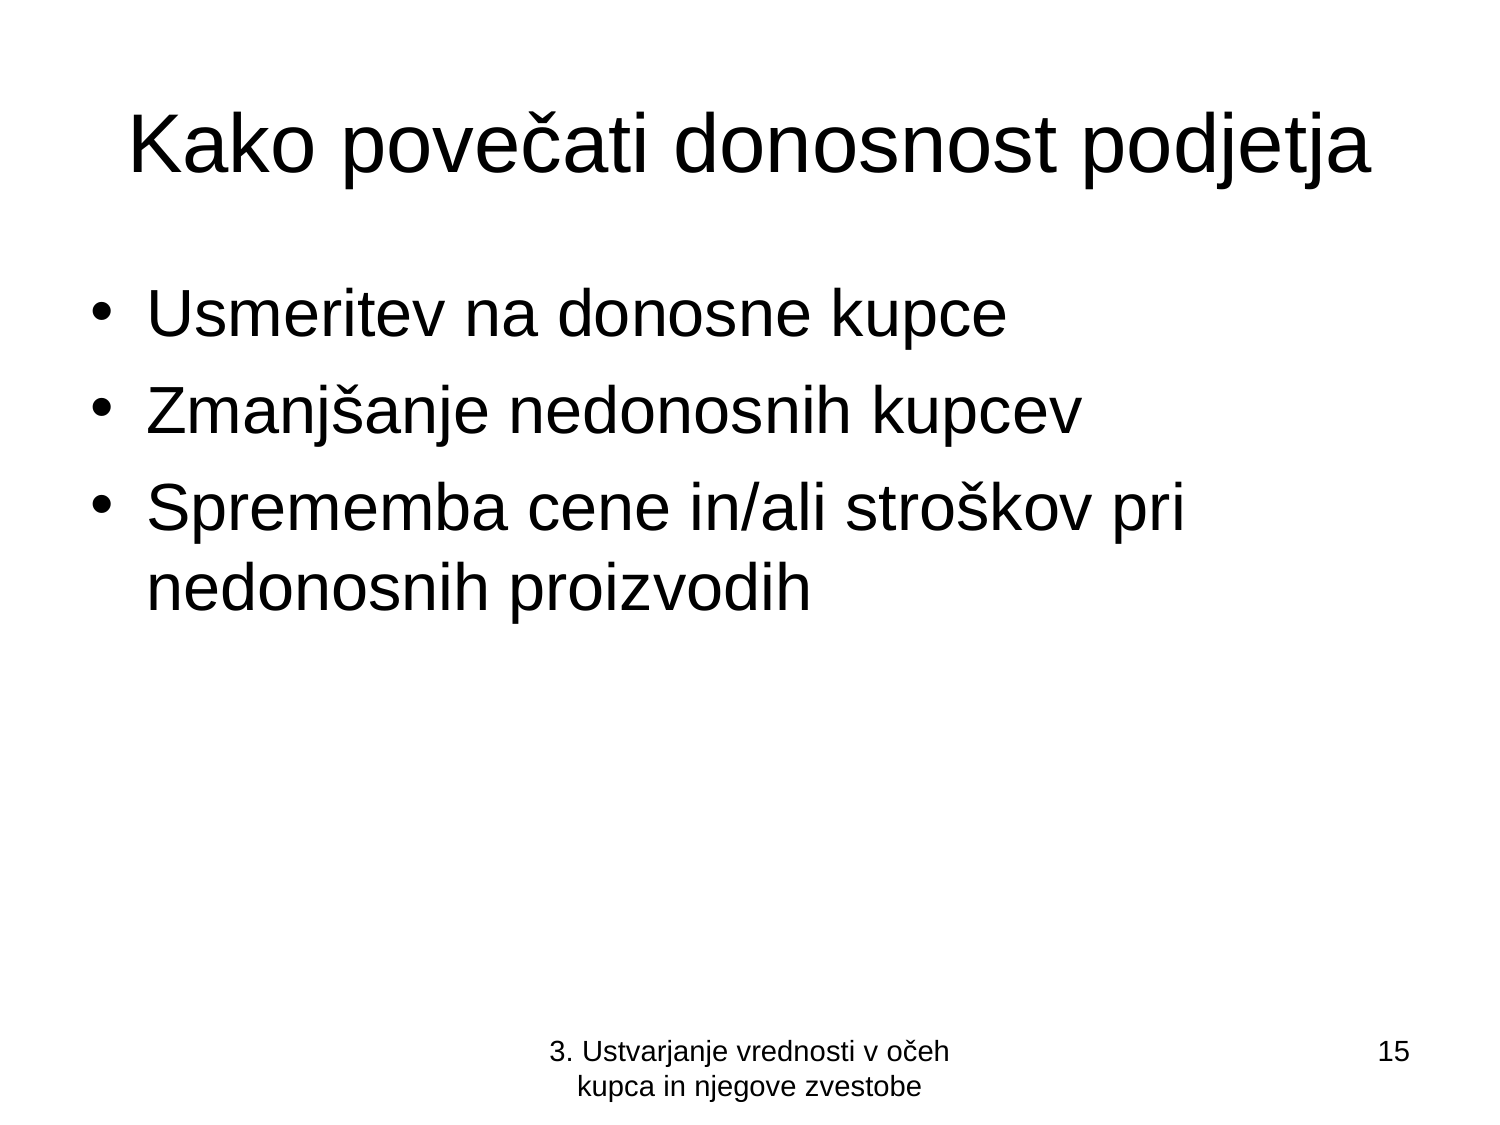

# Kako povečati donosnost podjetja
Usmeritev na donosne kupce
Zmanjšanje nedonosnih kupcev
Sprememba cene in/ali stroškov pri nedonosnih proizvodih
3. Ustvarjanje vrednosti v očeh kupca in njegove zvestobe